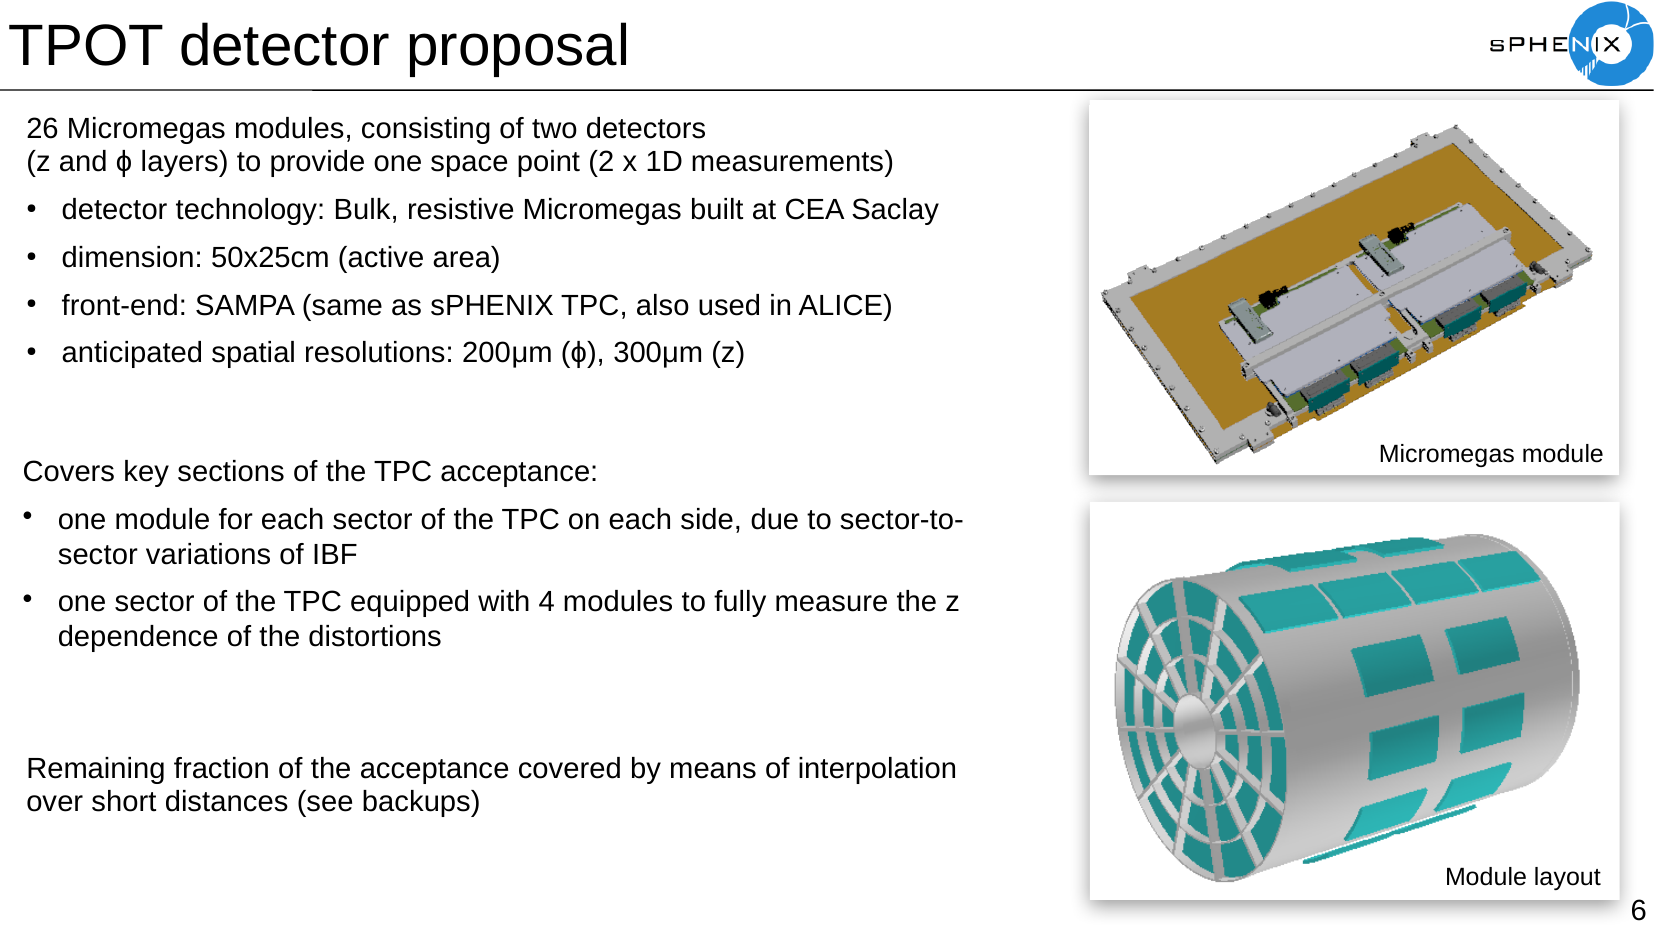

# TPOT detector proposal
26 Micromegas modules, consisting of two detectors
(z and ϕ layers) to provide one space point (2 x 1D measurements)
detector technology: Bulk, resistive Micromegas built at CEA Saclay
dimension: 50x25cm (active area)
front-end: SAMPA (same as sPHENIX TPC, also used in ALICE)
anticipated spatial resolutions: 200μm (ϕ), 300μm (z)
Micromegas module
Covers key sections of the TPC acceptance:
one module for each sector of the TPC on each side, due to sector-to-sector variations of IBF
one sector of the TPC equipped with 4 modules to fully measure the z dependence of the distortions
Remaining fraction of the acceptance covered by means of interpolation over short distances (see backups)
Module layout